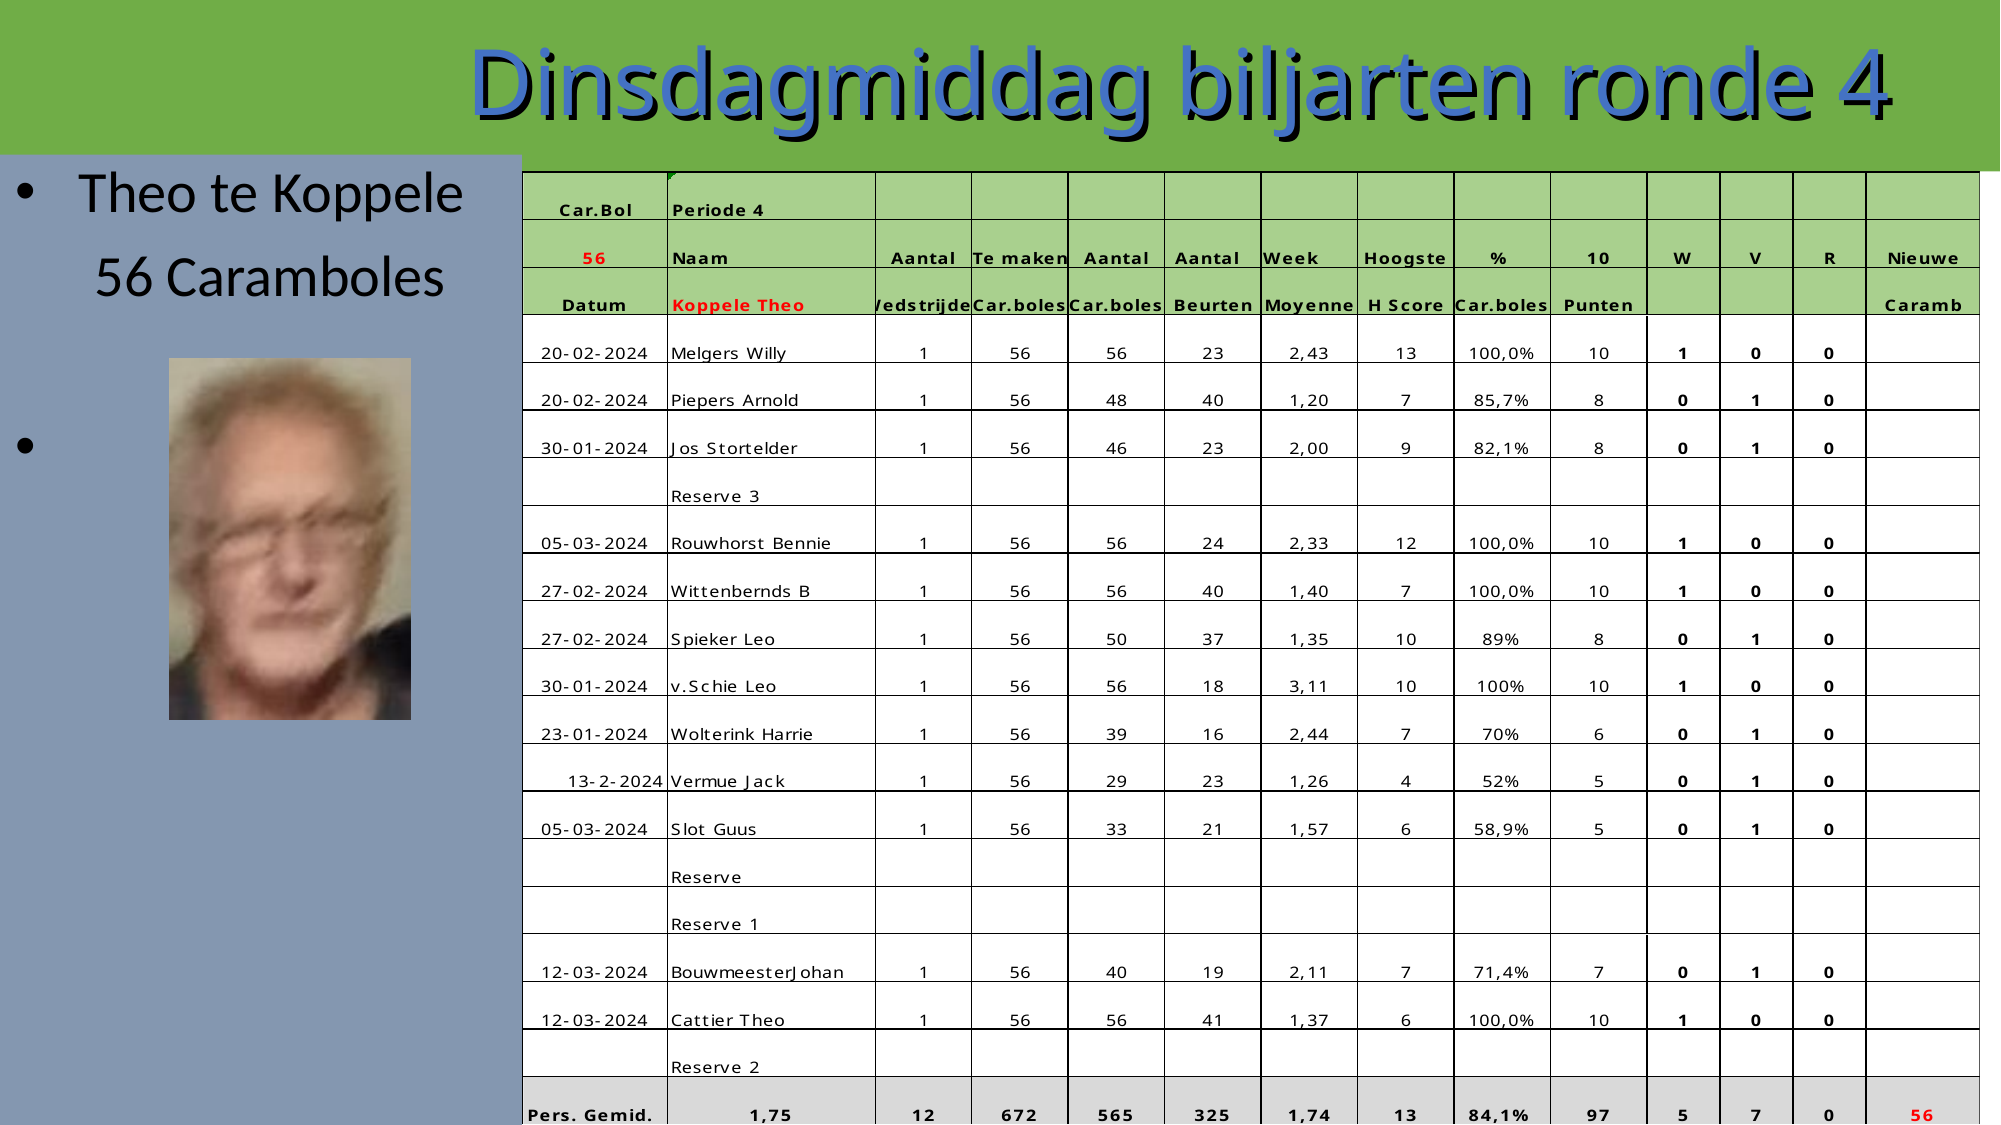

# Dinsdagmiddag biljarten ronde 4
 Theo te Koppele
 56 Caramboles